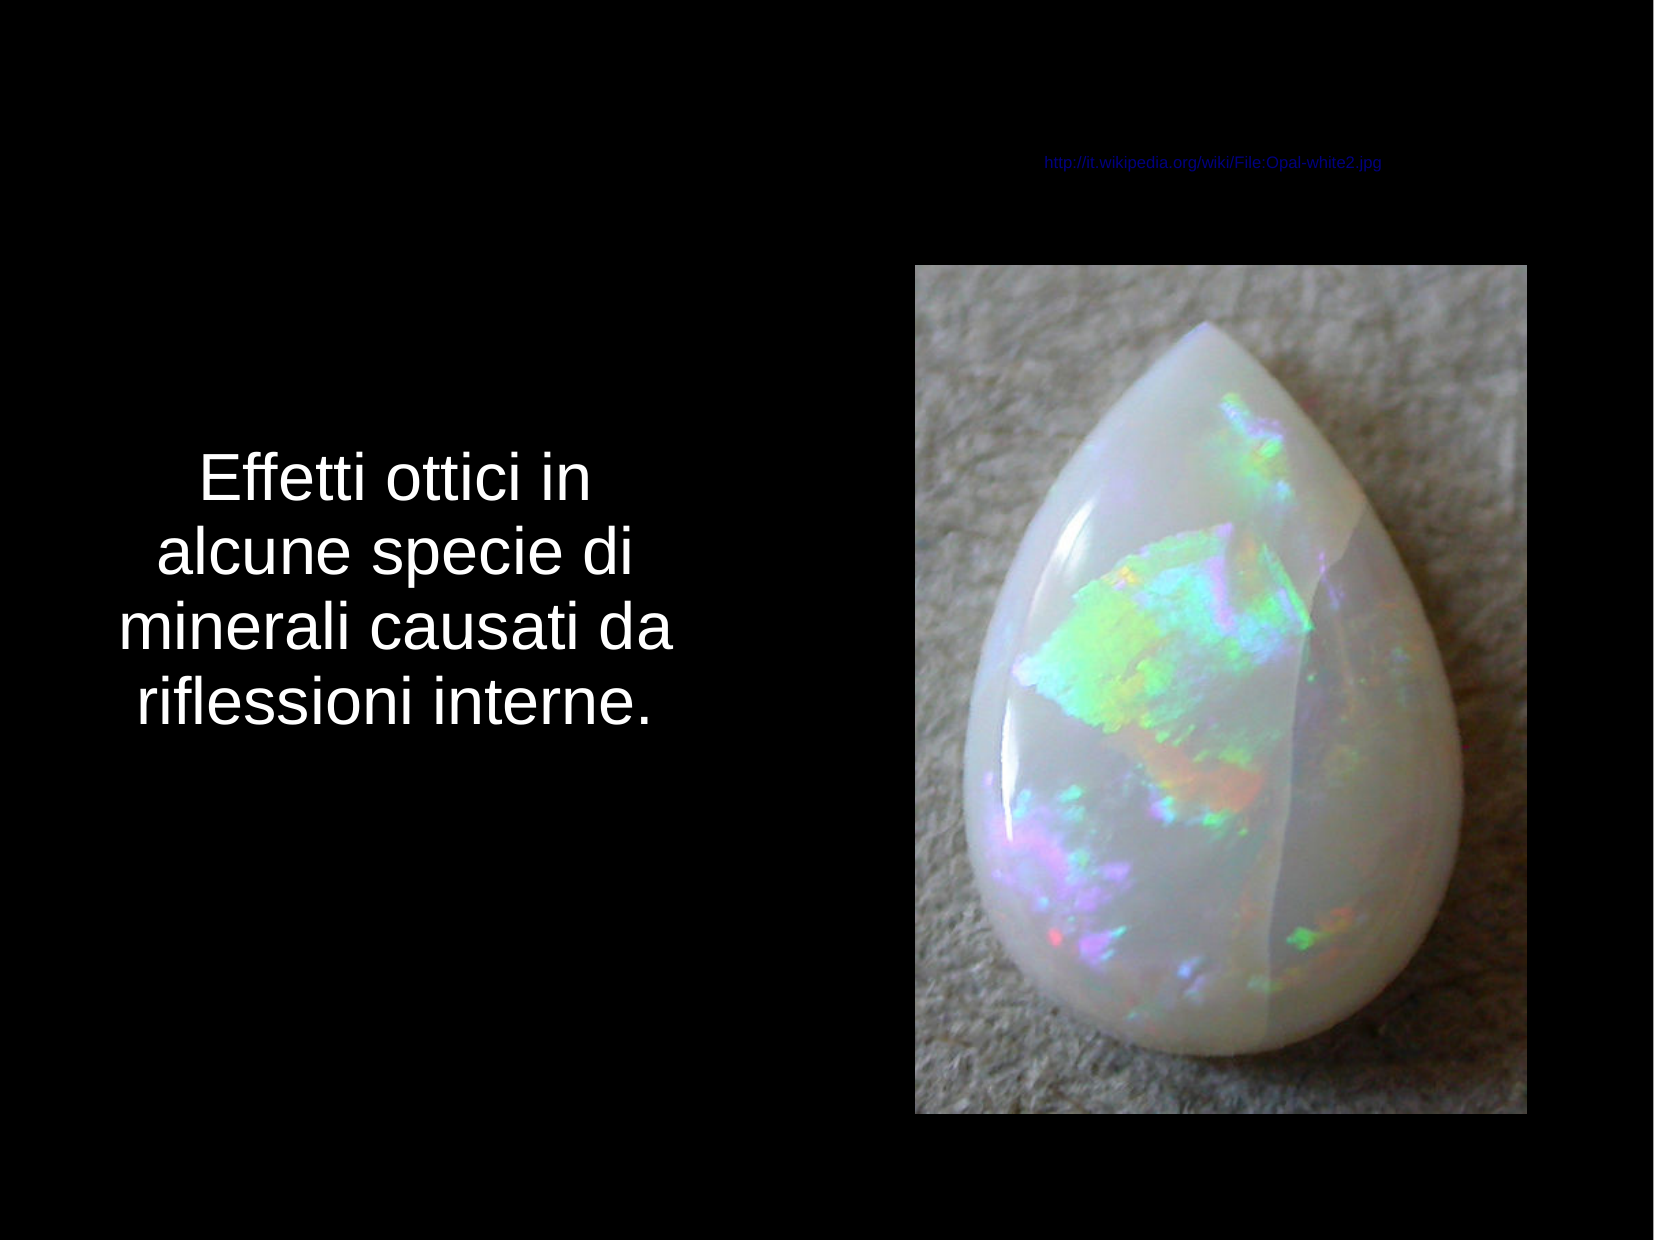

http://it.wikipedia.org/wiki/File:Opal-white2.jpg
# Effetti ottici in alcune specie di minerali causati da riflessioni interne.